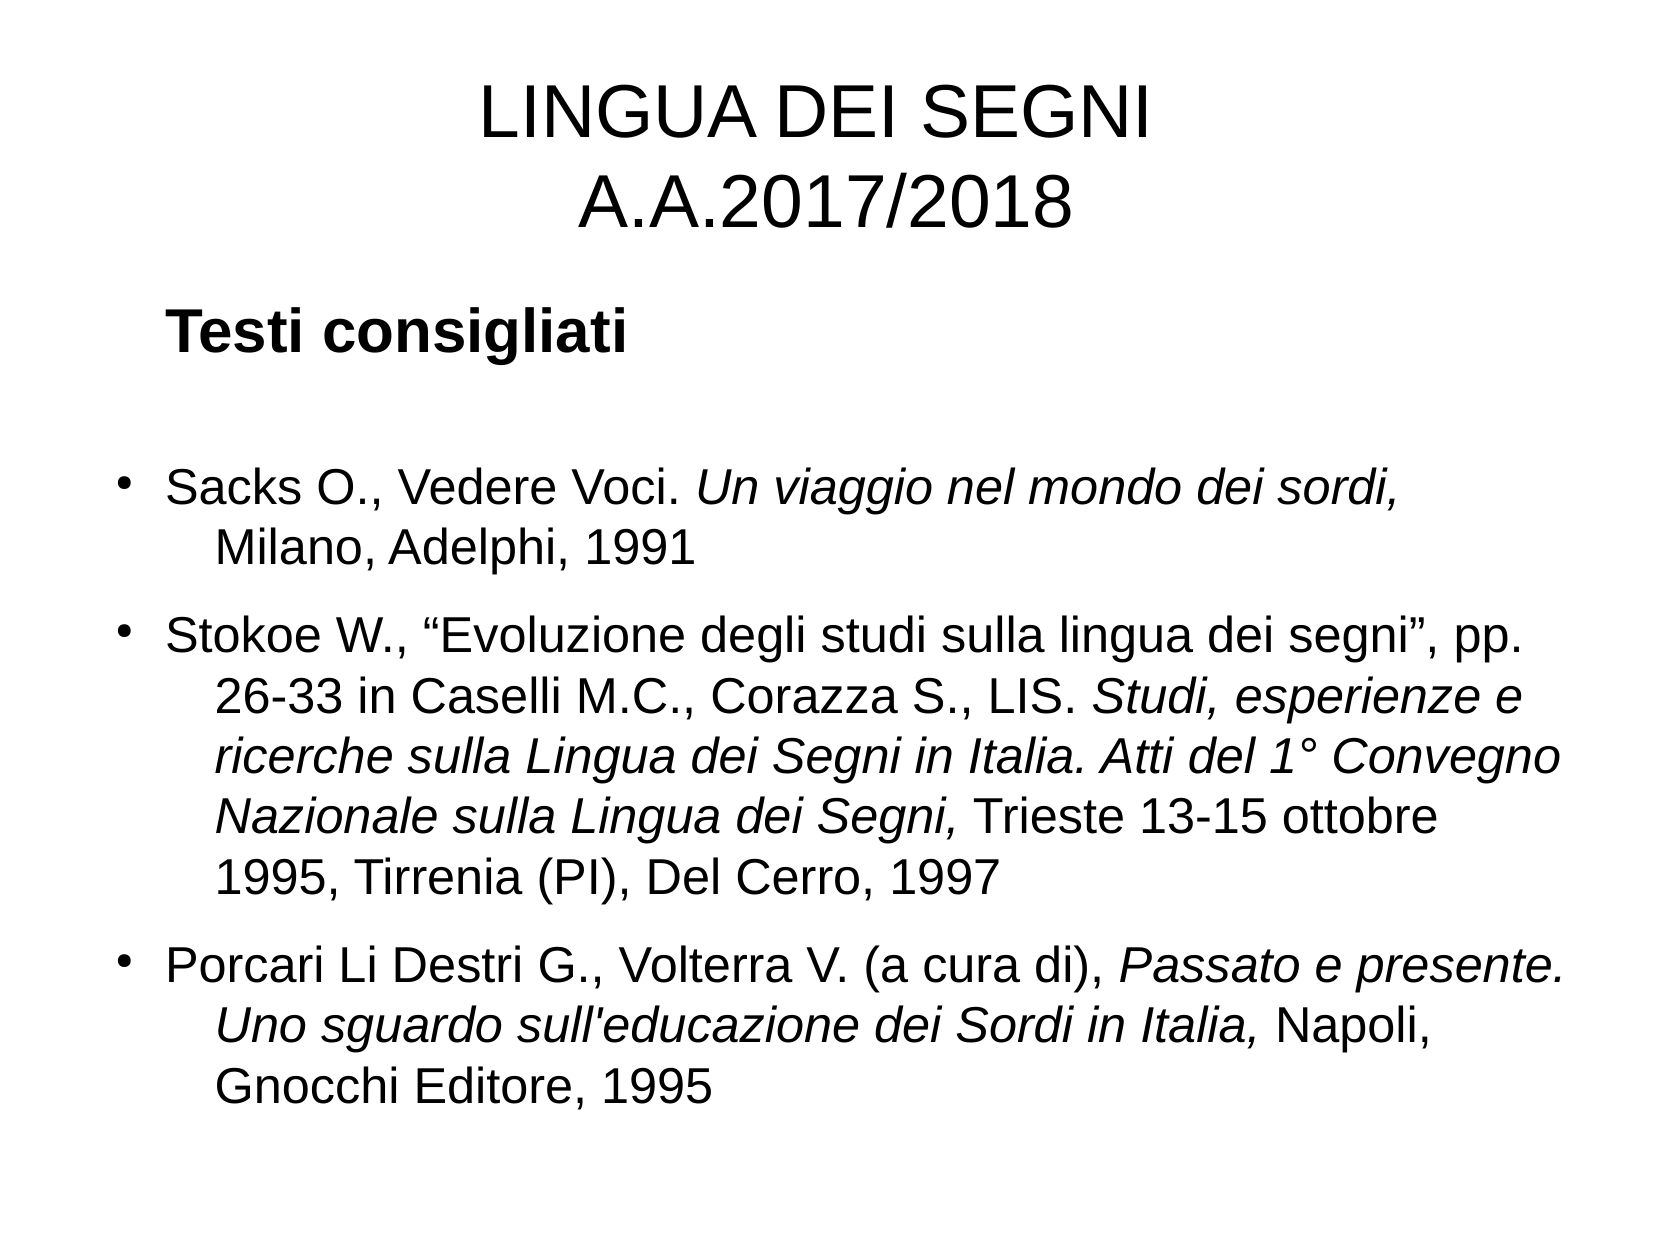

# LINGUA DEI SEGNI A.A.2017/2018
Testi consigliati
Sacks O., Vedere Voci. Un viaggio nel mondo dei sordi, Milano, Adelphi, 1991
Stokoe W., “Evoluzione degli studi sulla lingua dei segni”, pp. 26-33 in Caselli M.C., Corazza S., LIS. Studi, esperienze e ricerche sulla Lingua dei Segni in Italia. Atti del 1° Convegno Nazionale sulla Lingua dei Segni, Trieste 13-15 ottobre 1995, Tirrenia (PI), Del Cerro, 1997
Porcari Li Destri G., Volterra V. (a cura di), Passato e presente. Uno sguardo sull'educazione dei Sordi in Italia, Napoli, Gnocchi Editore, 1995